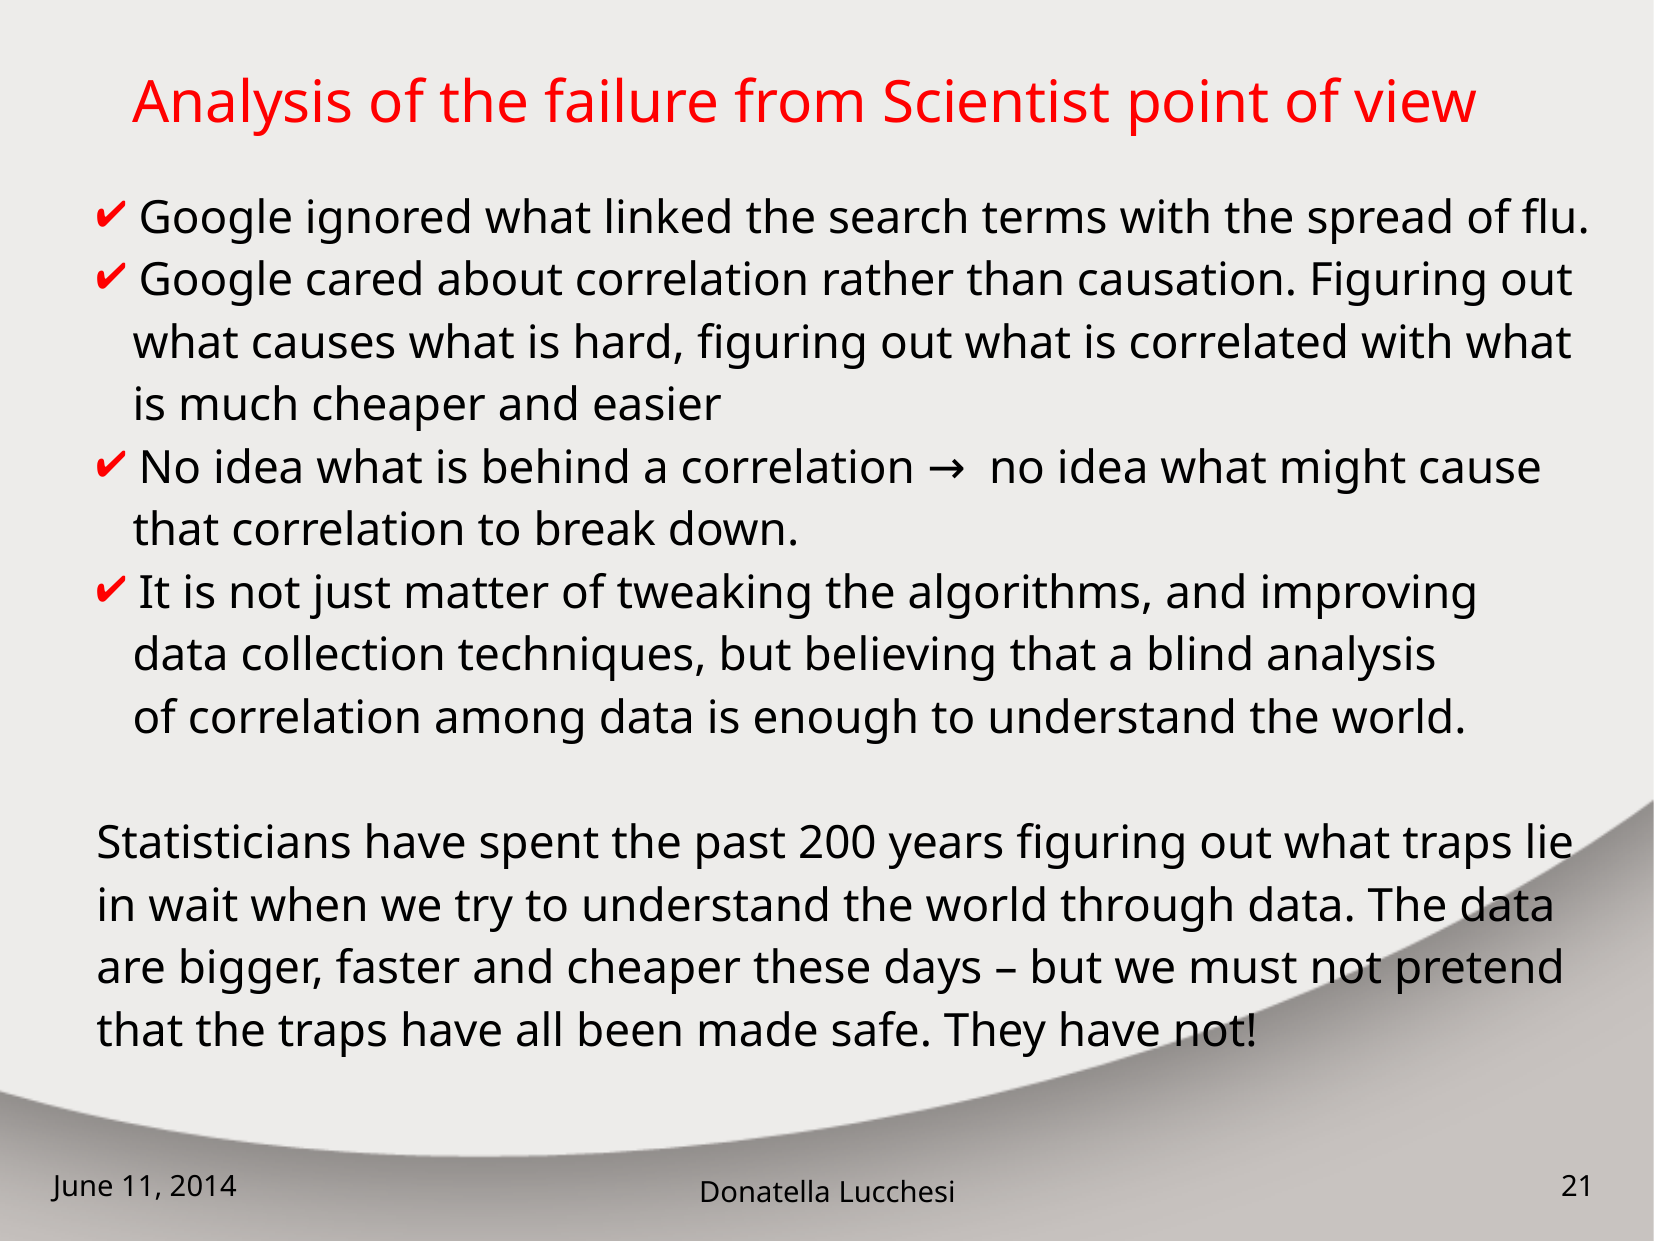

Analysis of the failure from Scientist point of view
 Google ignored what linked the search terms with the spread of flu.
 Google cared about correlation rather than causation. Figuring out
 what causes what is hard, figuring out what is correlated with what
 is much cheaper and easier
 No idea what is behind a correlation → no idea what might cause
 that correlation to break down.
 It is not just matter of tweaking the algorithms, and improving
 data collection techniques, but believing that a blind analysis
 of correlation among data is enough to understand the world.
Statisticians have spent the past 200 years figuring out what traps lie in wait when we try to understand the world through data. The data are bigger, faster and cheaper these days – but we must not pretend that the traps have all been made safe. They have not!
June 11, 2014
21
Donatella Lucchesi